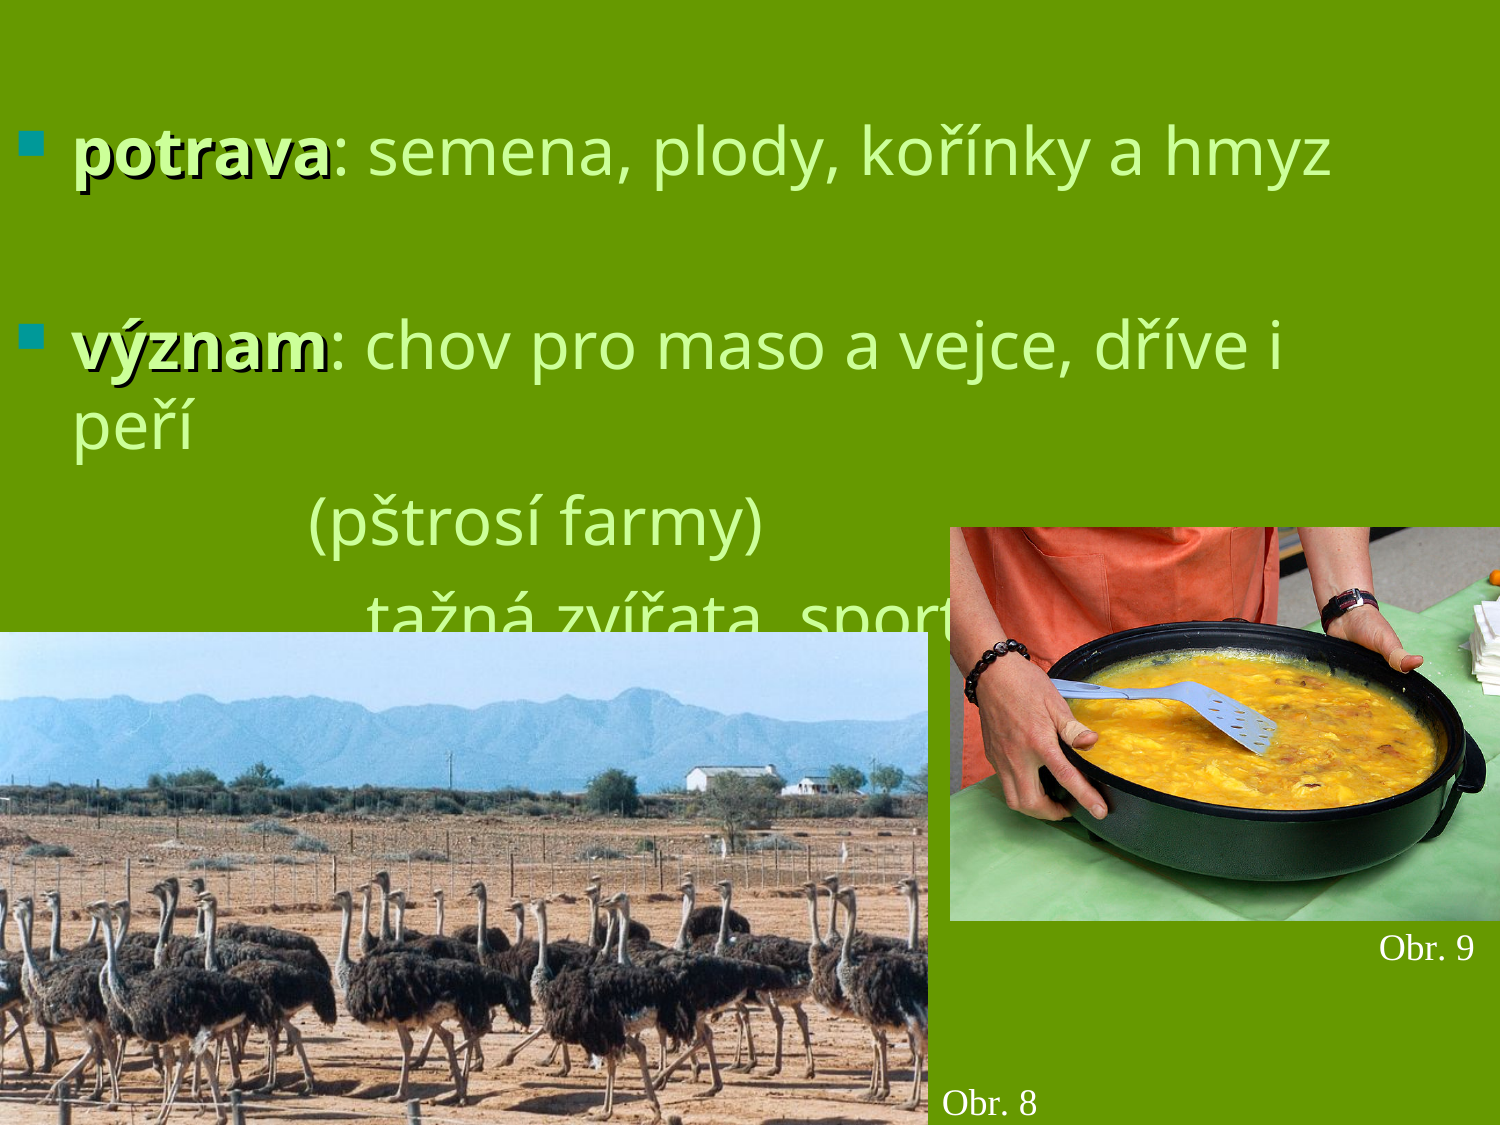

# potrava: semena, plody, kořínky a hmyz
význam: chov pro maso a vejce, dříve i peří
 (pštrosí farmy)
			 tažná zvířata, sport
Obr. 9
Obr. 8